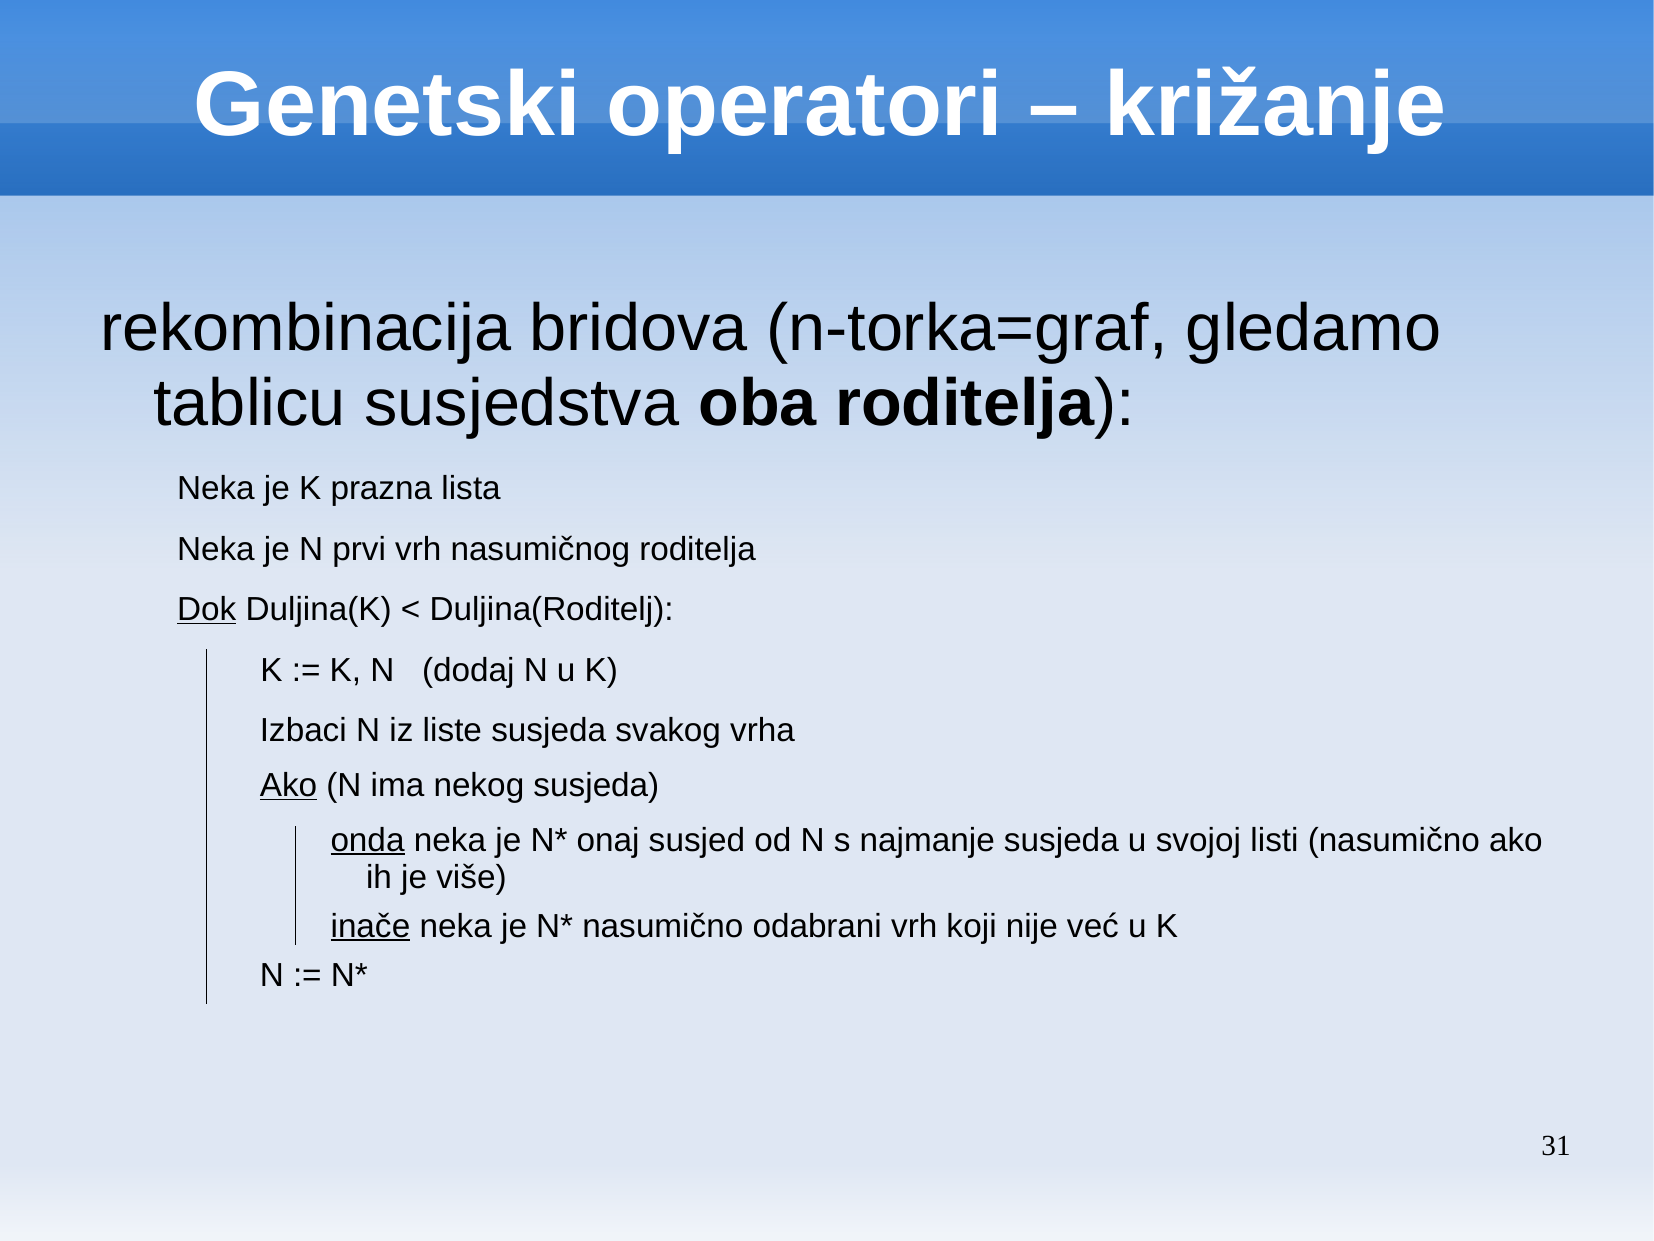

# Genetski operatori – križanje
rekombinacija bridova (n-torka=graf, gledamo tablicu susjedstva oba roditelja):
Neka je K prazna lista
Neka je N prvi vrh nasumičnog roditelja
Dok Duljina(K) < Duljina(Roditelj):
 K := K, N (dodaj N u K)
Izbaci N iz liste susjeda svakog vrha
Ako (N ima nekog susjeda)
onda neka je N* onaj susjed od N s najmanje susjeda u svojoj listi (nasumično ako ih je više)
inače neka je N* nasumično odabrani vrh koji nije već u K
N := N*
31